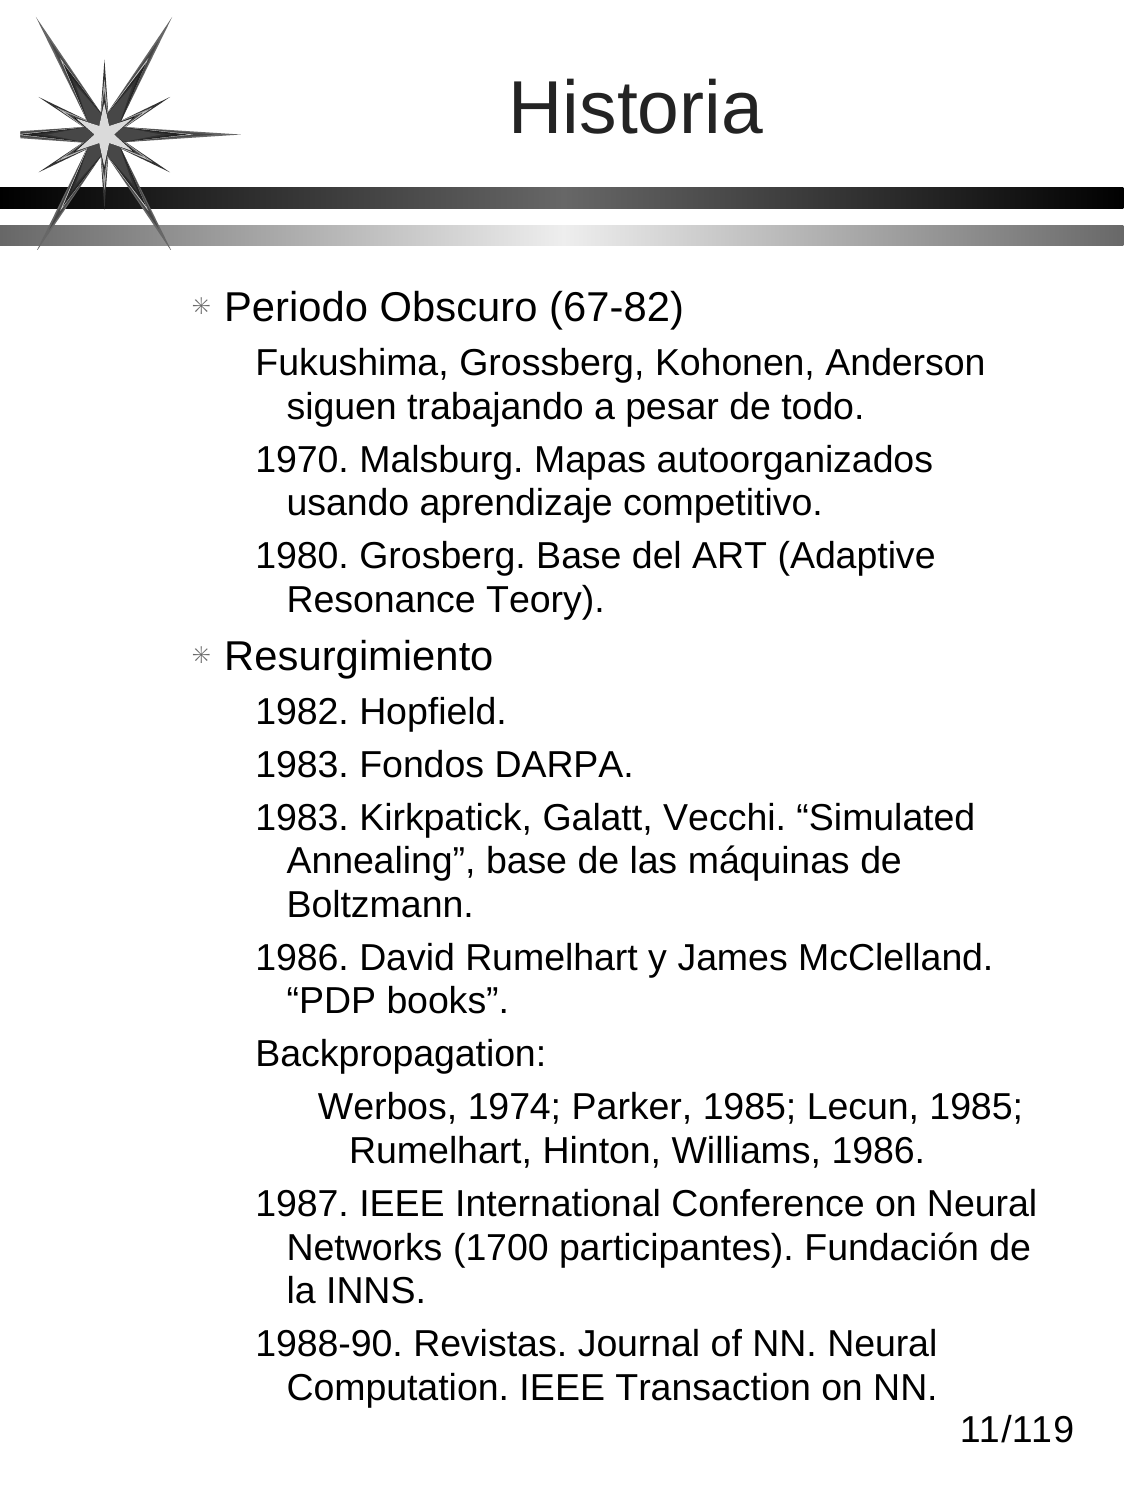

# Historia
Periodo Obscuro (67-82)
Fukushima, Grossberg, Kohonen, Anderson siguen trabajando a pesar de todo.
1970. Malsburg. Mapas autoorganizados usando aprendizaje competitivo.
1980. Grosberg. Base del ART (Adaptive Resonance Teory).
Resurgimiento
1982. Hopfield.
1983. Fondos DARPA.
1983. Kirkpatick, Galatt, Vecchi. “Simulated Annealing”, base de las máquinas de Boltzmann.
1986. David Rumelhart y James McClelland. “PDP books”.
Backpropagation:
Werbos, 1974; Parker, 1985; Lecun, 1985; Rumelhart, Hinton, Williams, 1986.
1987. IEEE International Conference on Neural Networks (1700 participantes). Fundación de la INNS.
1988-90. Revistas. Journal of NN. Neural Computation. IEEE Transaction on NN.